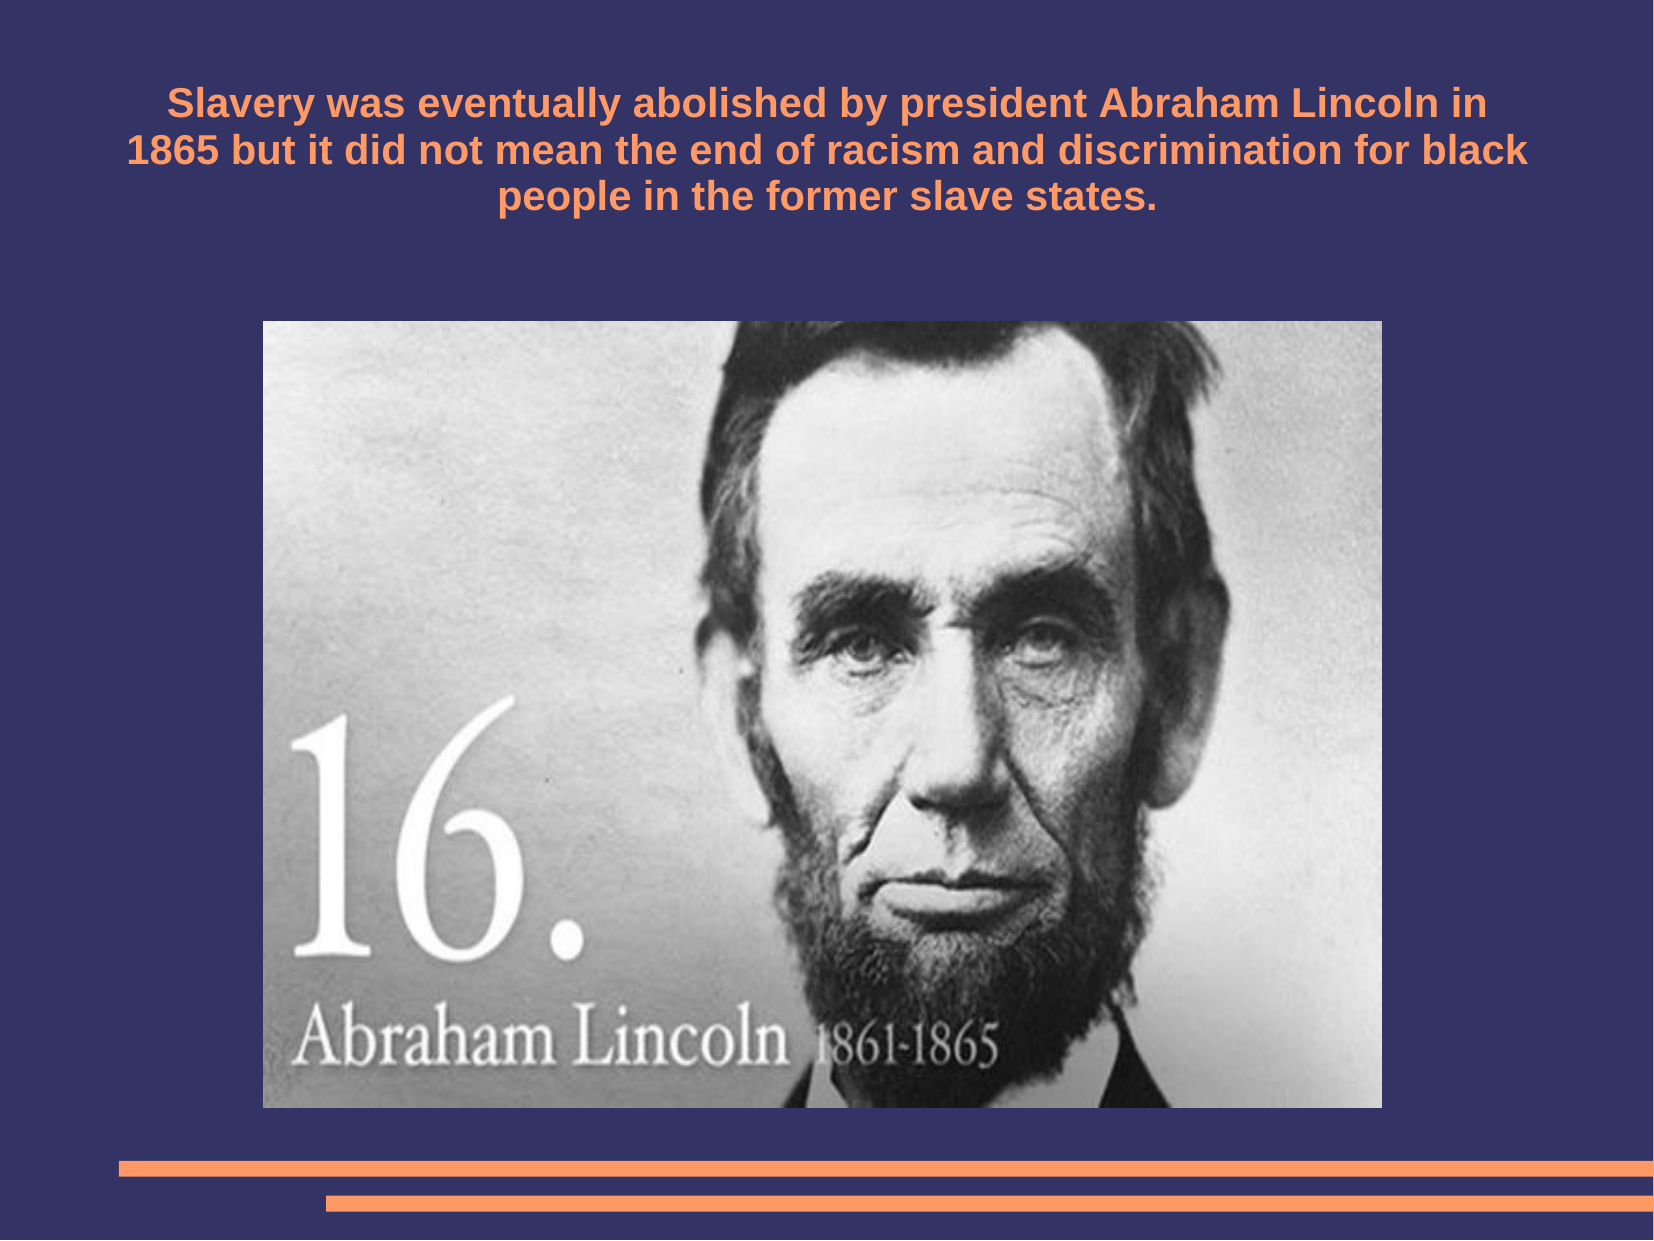

# Slavery was eventually abolished by president Abraham Lincoln in 1865 but it did not mean the end of racism and discrimination for black people in the former slave states.